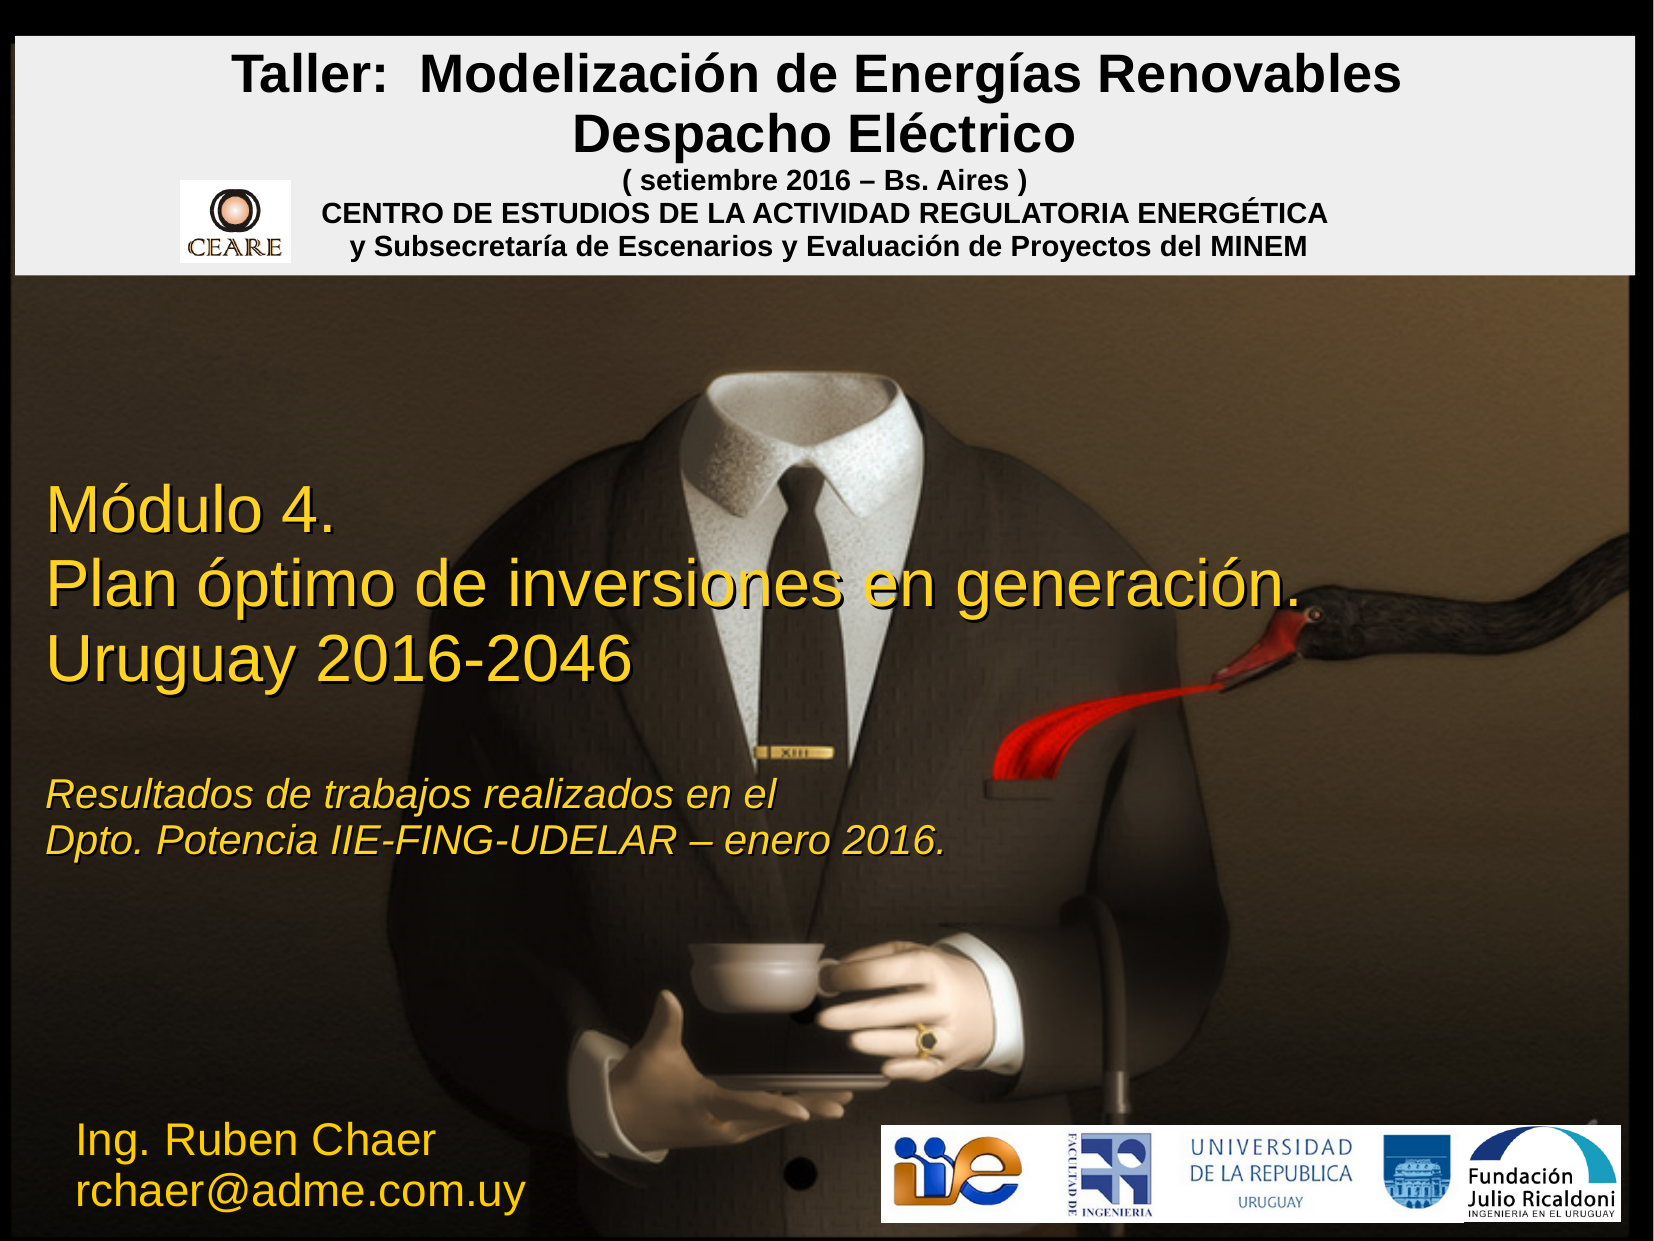

Taller: Modelización de Energías Renovables
Despacho Eléctrico
( setiembre 2016 – Bs. Aires )
CENTRO DE ESTUDIOS DE LA ACTIVIDAD REGULATORIA ENERGÉTICA
 y Subsecretaría de Escenarios y Evaluación de Proyectos del MINEM
Ing. Ruben Chaer
rchaer@adme.com.uy
# Módulo 4. Plan óptimo de inversiones en generación. Uruguay 2016-2046 Resultados de trabajos realizados en el Dpto. Potencia IIE-FING-UDELAR – enero 2016.